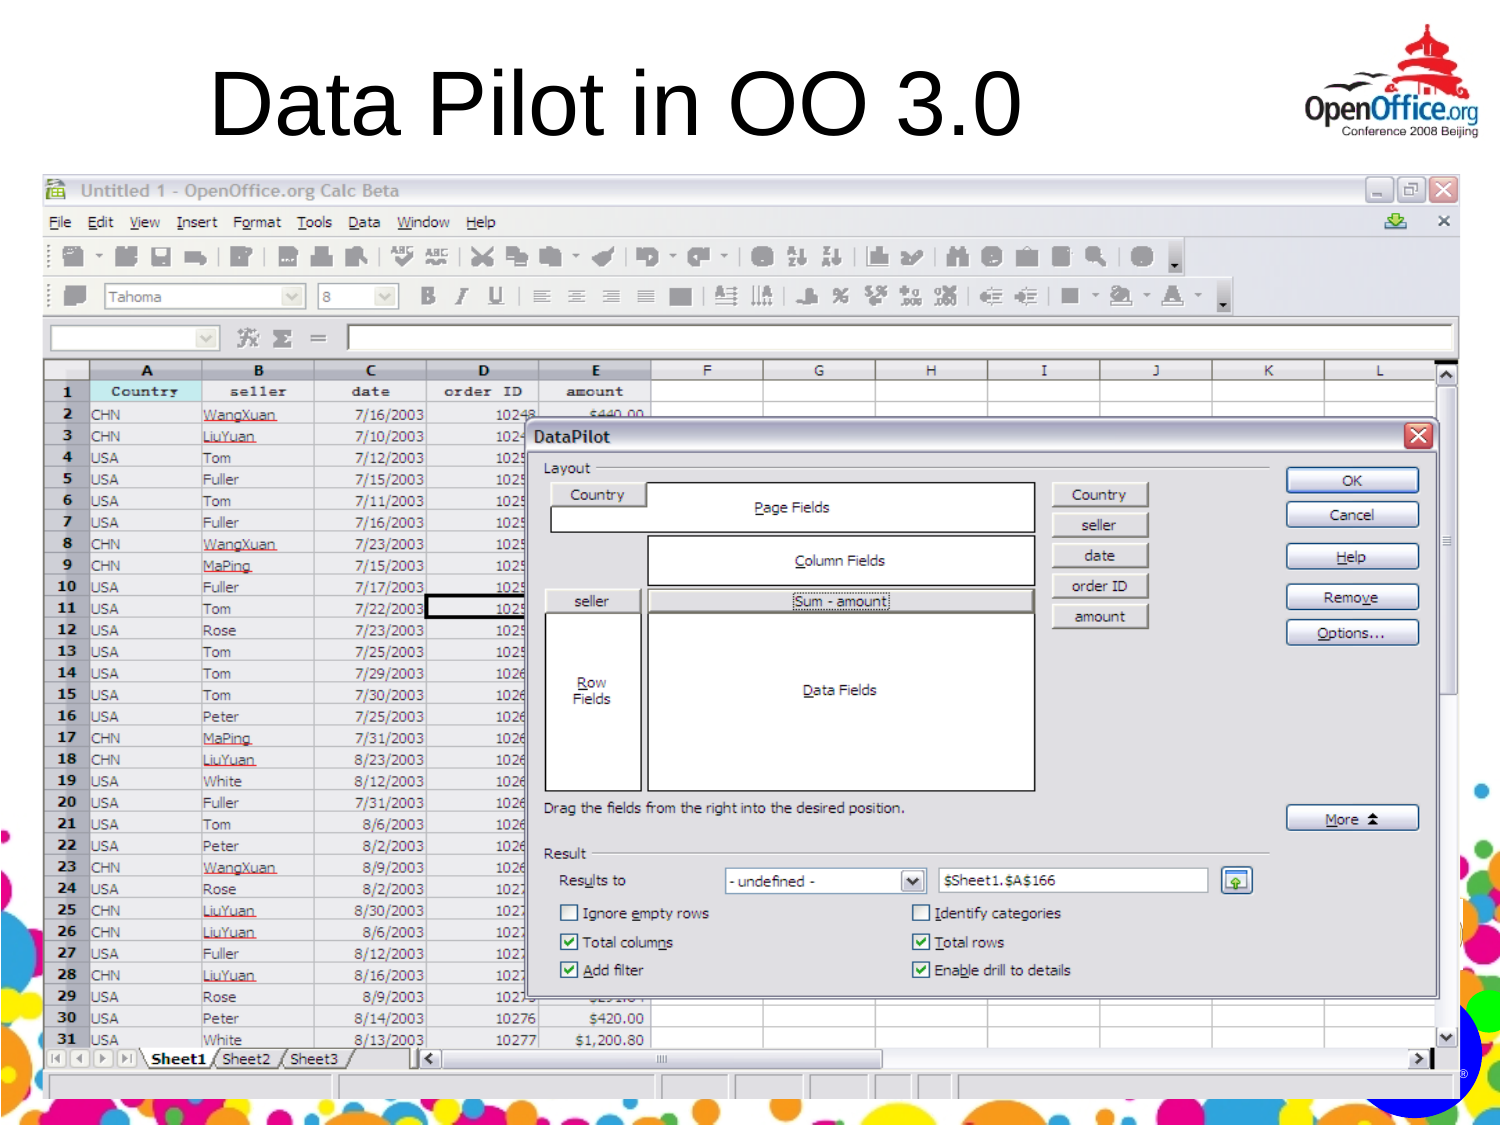

# Data Pilot in OO 3.0
16